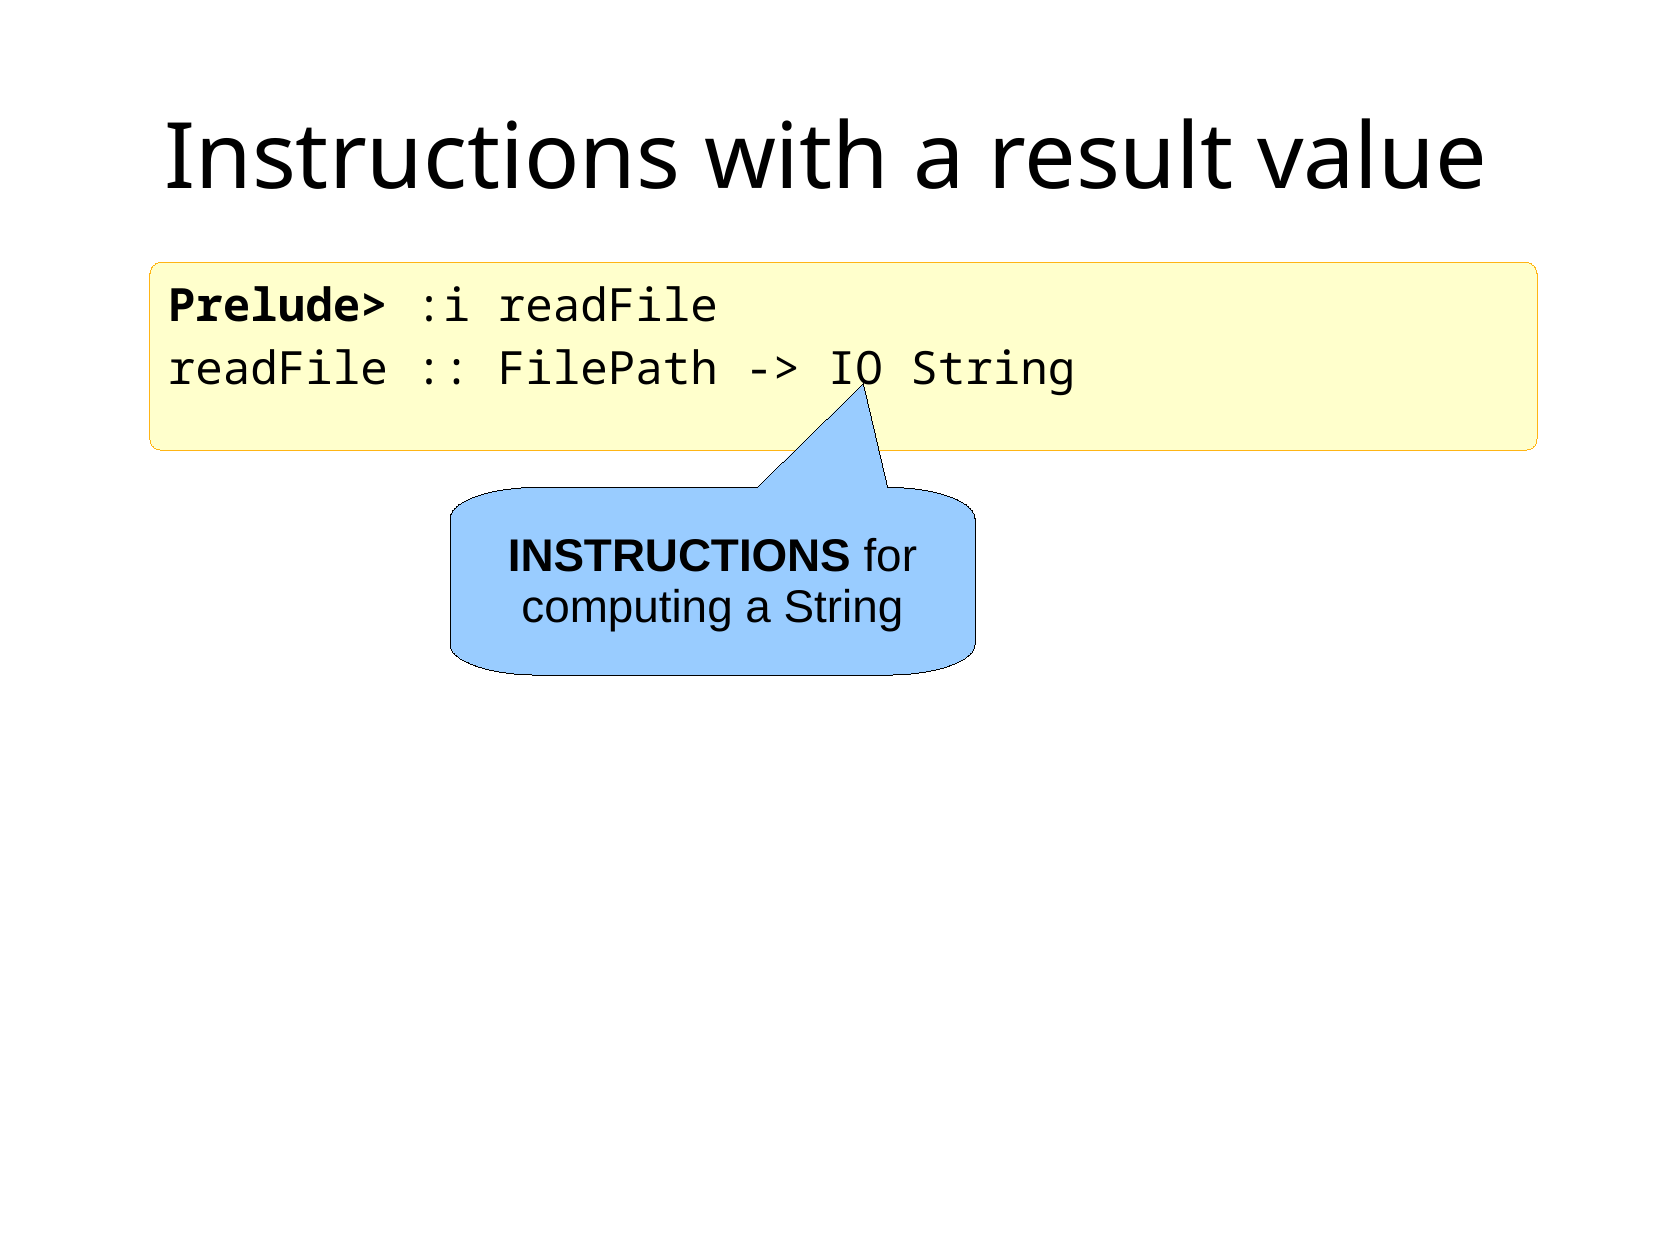

# Instructions with a result value
Prelude> :i readFile
readFile :: FilePath -> IO String
INSTRUCTIONS for computing a String